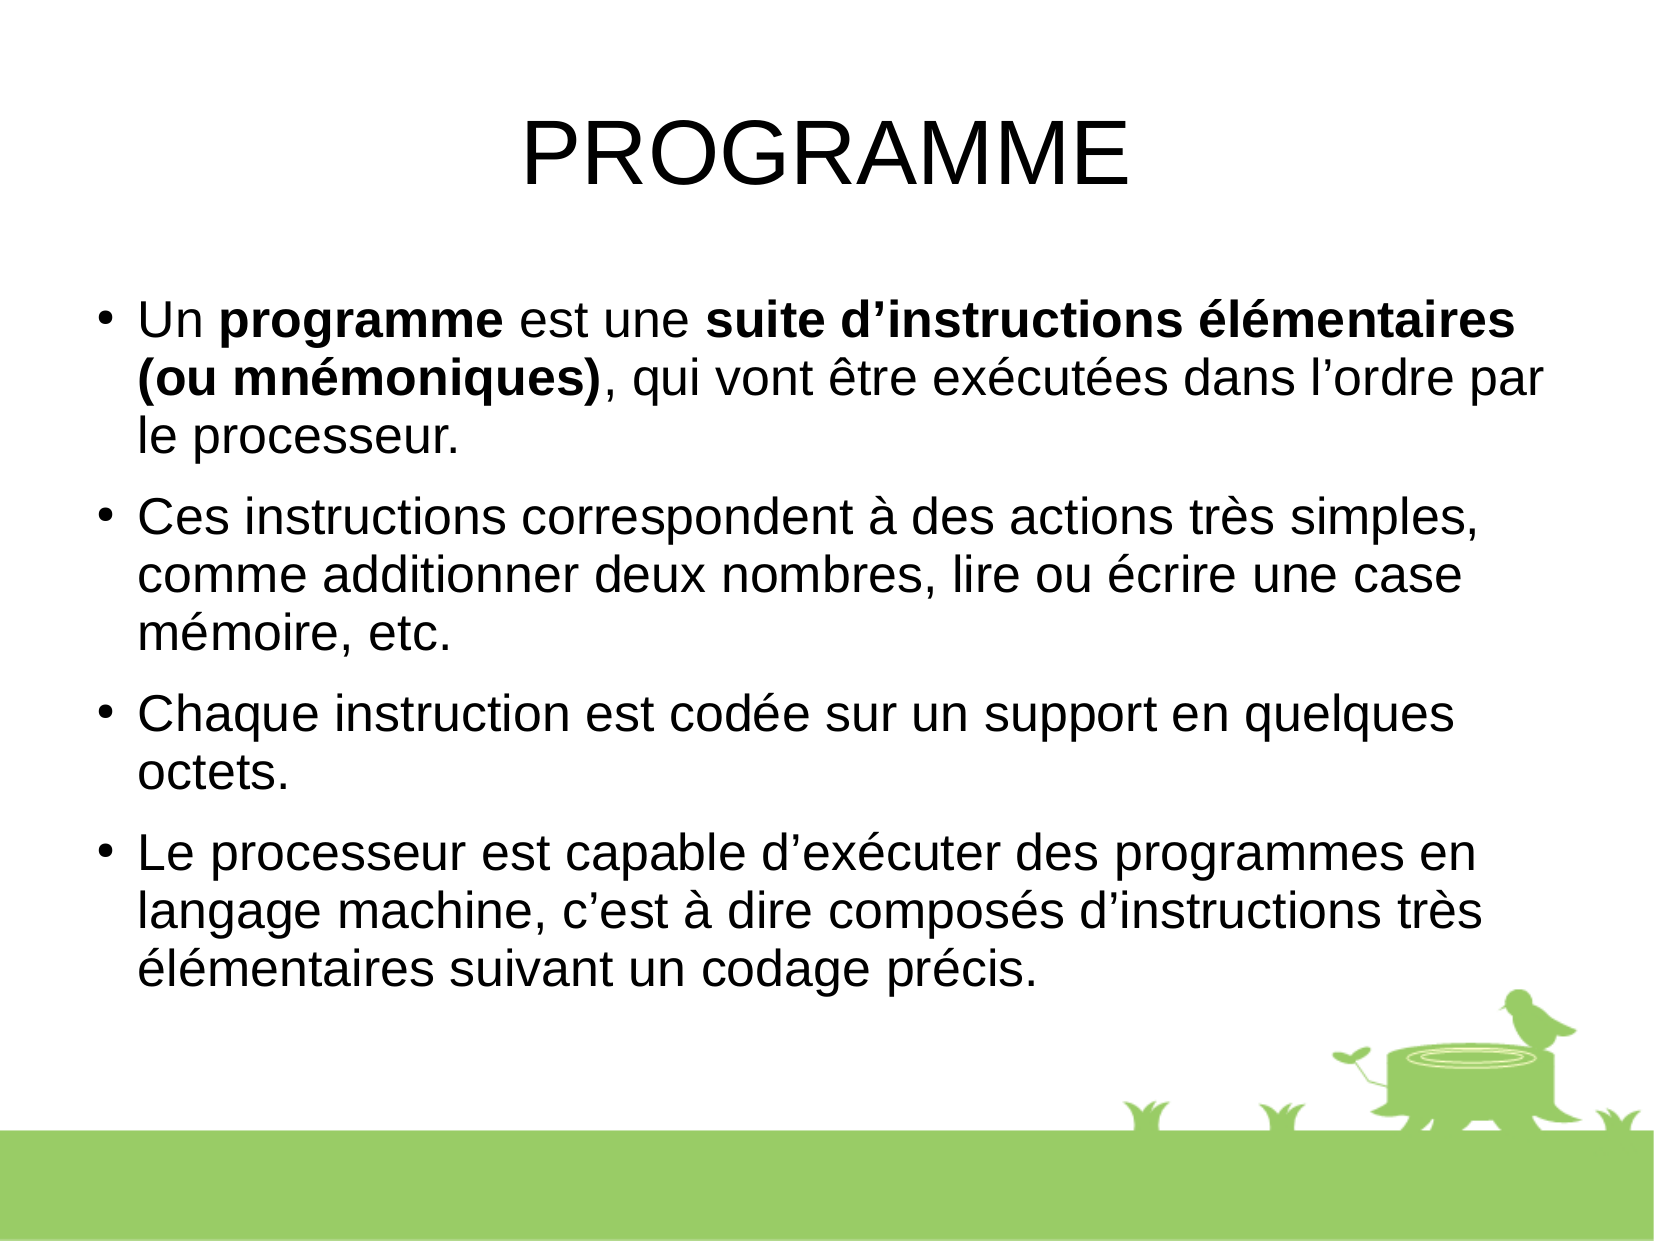

# PROGRAMME
Un programme est une suite d’instructions élémentaires (ou mnémoniques), qui vont être exécutées dans l’ordre par le processeur.
Ces instructions correspondent à des actions très simples, comme additionner deux nombres, lire ou écrire une case mémoire, etc.
Chaque instruction est codée sur un support en quelques octets.
Le processeur est capable d’exécuter des programmes en langage machine, c’est à dire composés d’instructions très élémentaires suivant un codage précis.